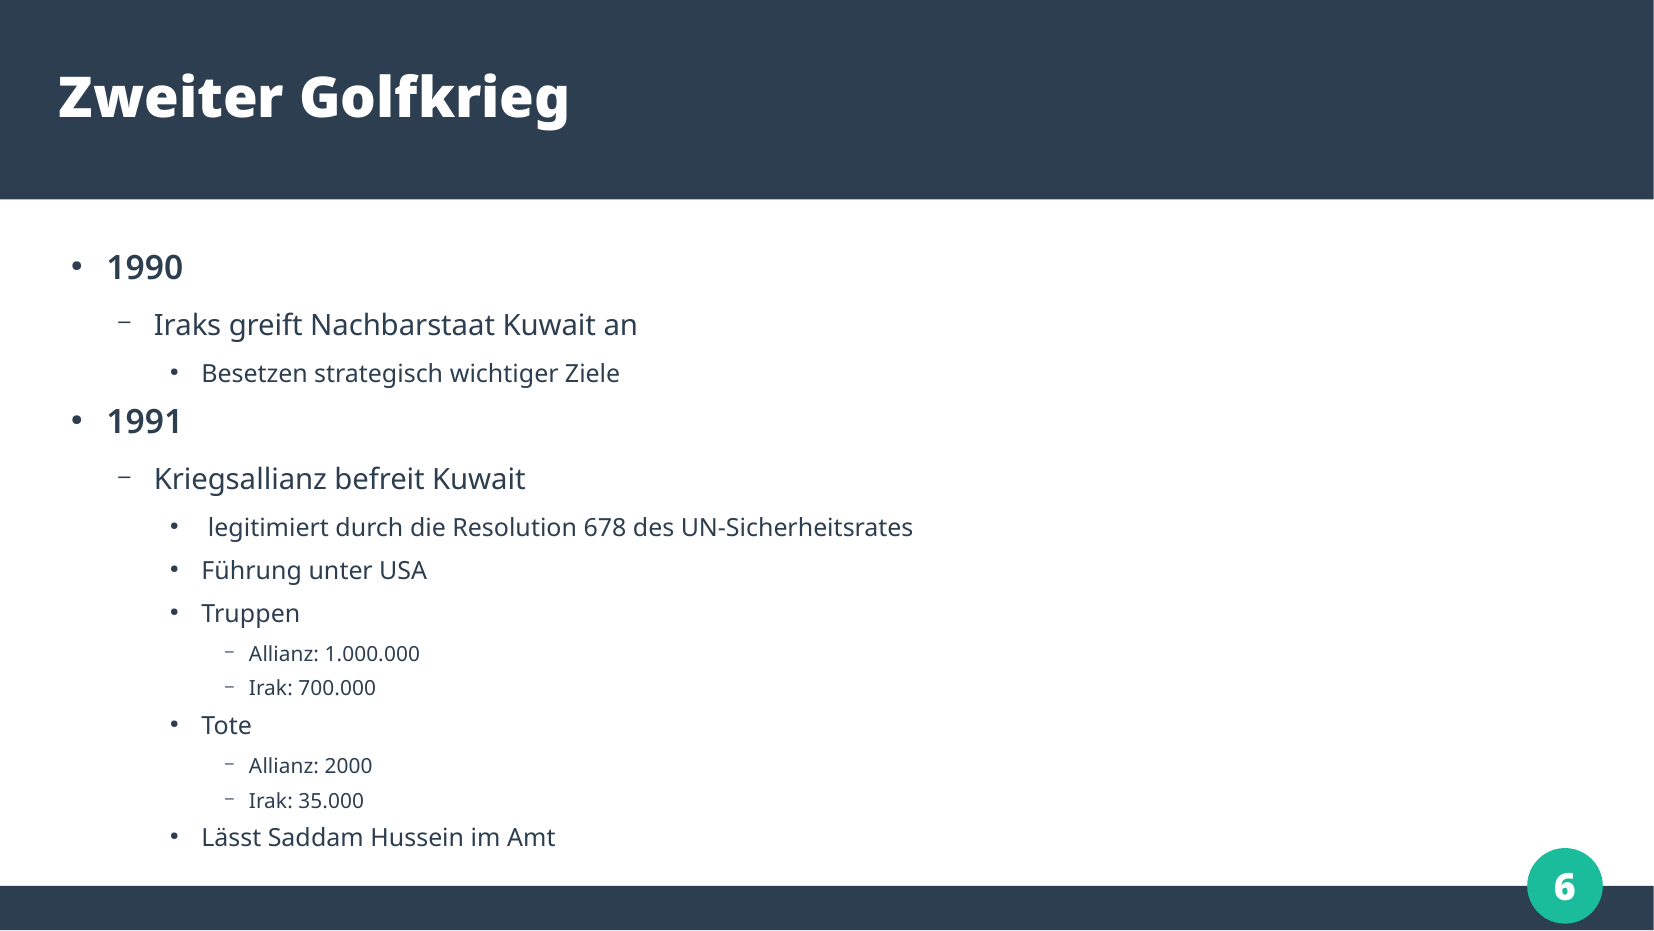

# Zweiter Golfkrieg
1990
Iraks greift Nachbarstaat Kuwait an
Besetzen strategisch wichtiger Ziele
1991
Kriegsallianz befreit Kuwait
 legitimiert durch die Resolution 678 des UN-Sicherheitsrates
Führung unter USA
Truppen
Allianz: 1.000.000
Irak: 700.000
Tote
Allianz: 2000
Irak: 35.000
Lässt Saddam Hussein im Amt